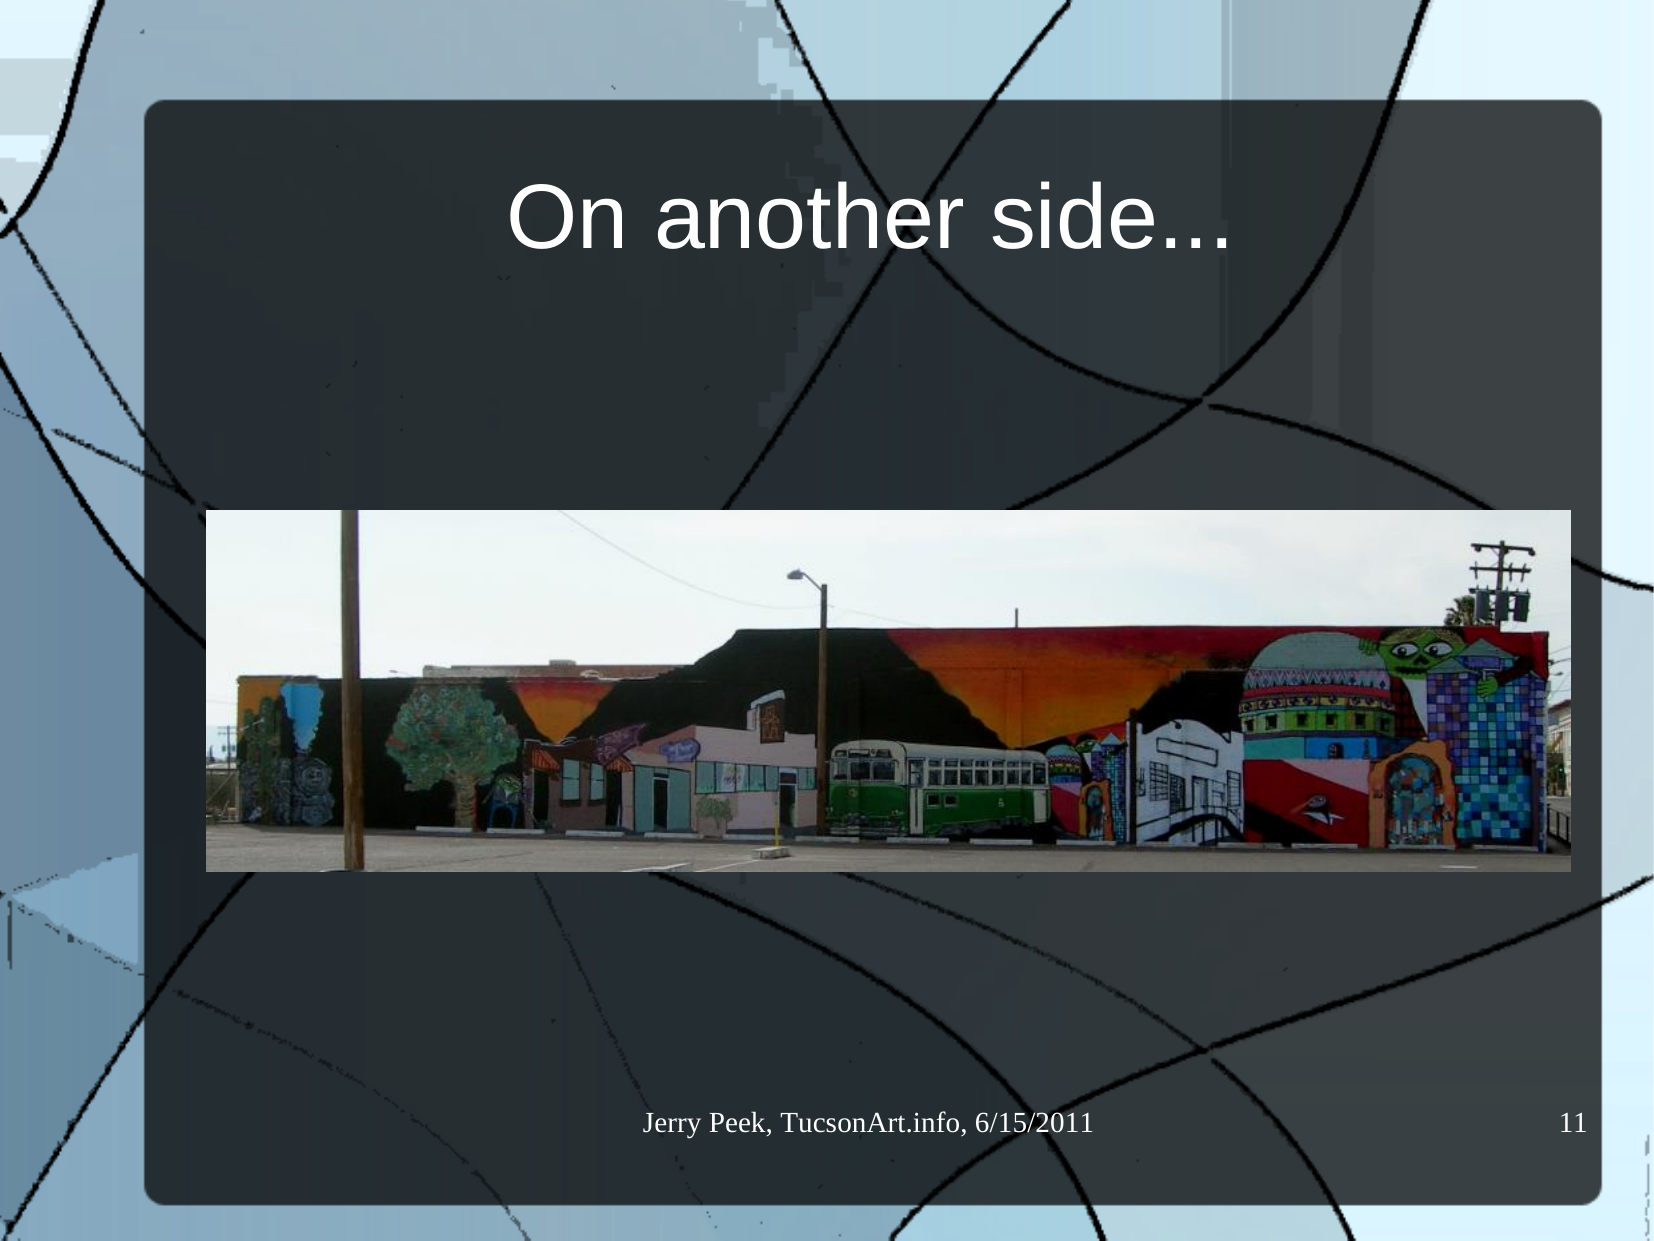

# On another side...
Jerry Peek, TucsonArt.info, 6/15/2011
11